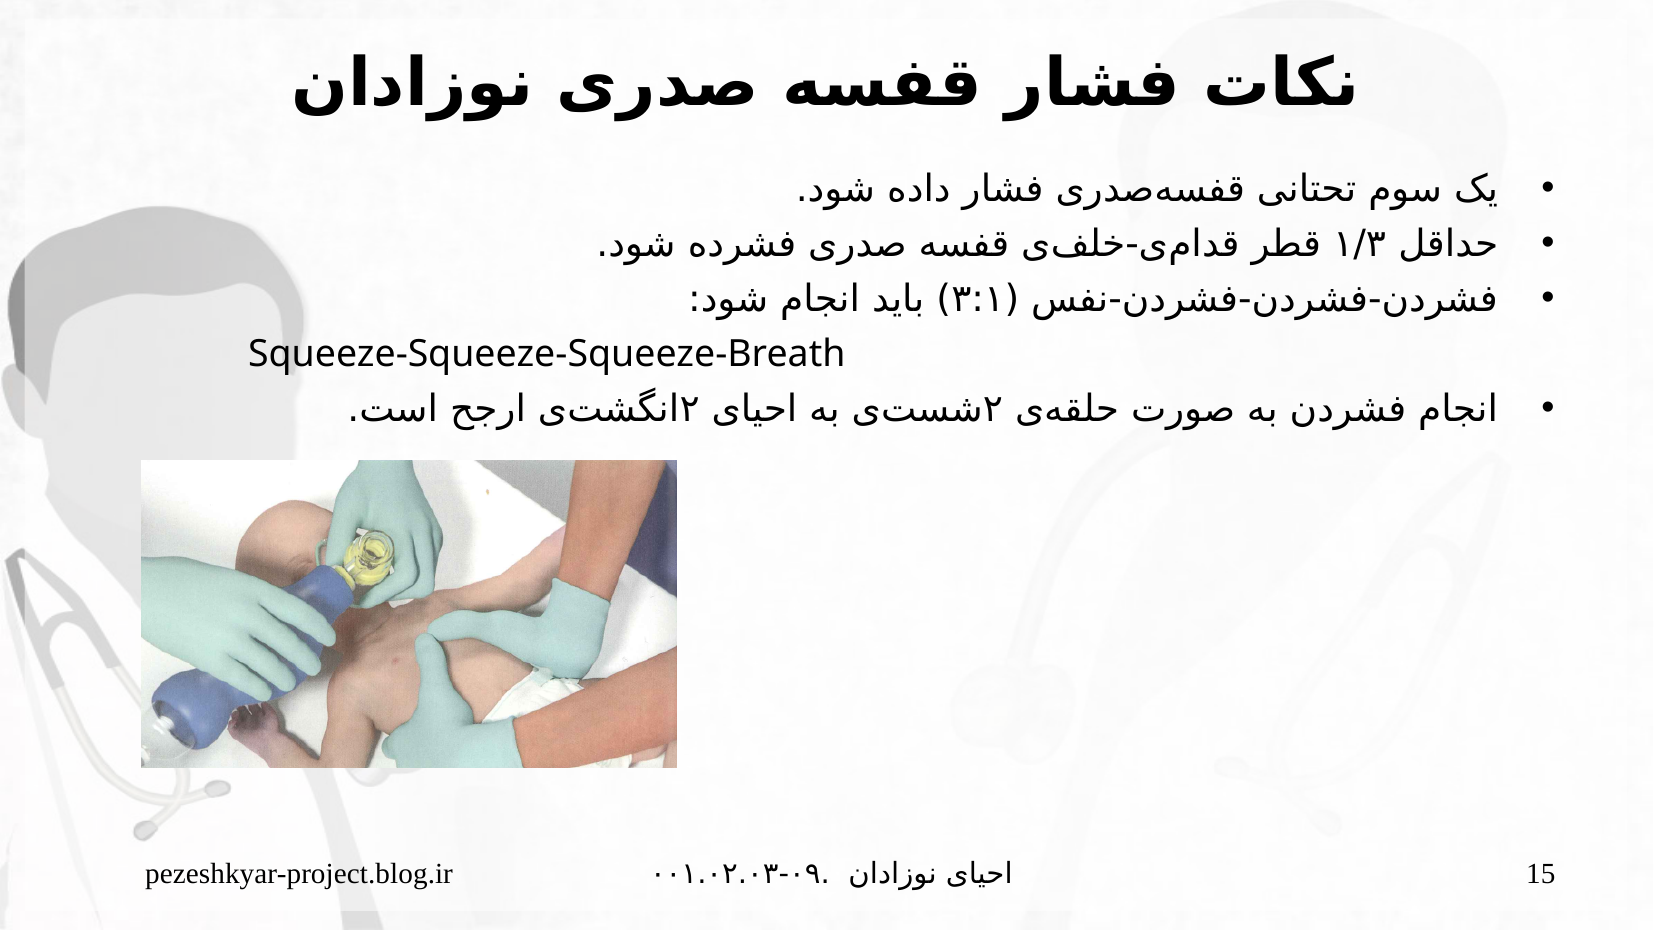

# نکات فشار قفسه صدری نوزادان
یک سوم تحتانی قفسه‌صدری فشار داده شود.
حداقل ۱/۳ قطر قدام‌ی-خلف‌ی قفسه صدری فشرده شود.
فشردن-فشردن-فشردن-نفس (۳:۱) باید انجام شود:
Squeeze-Squeeze-Squeeze-Breath
انجام فشردن به صورت حلقه‌ی ۲شست‌ی به احیای ۲انگشت‌ی ارجح است.
pezeshkyar-project.blog.ir
۰۰۱.۰۲.۰۳-۰۹. احیای نوزادان
15